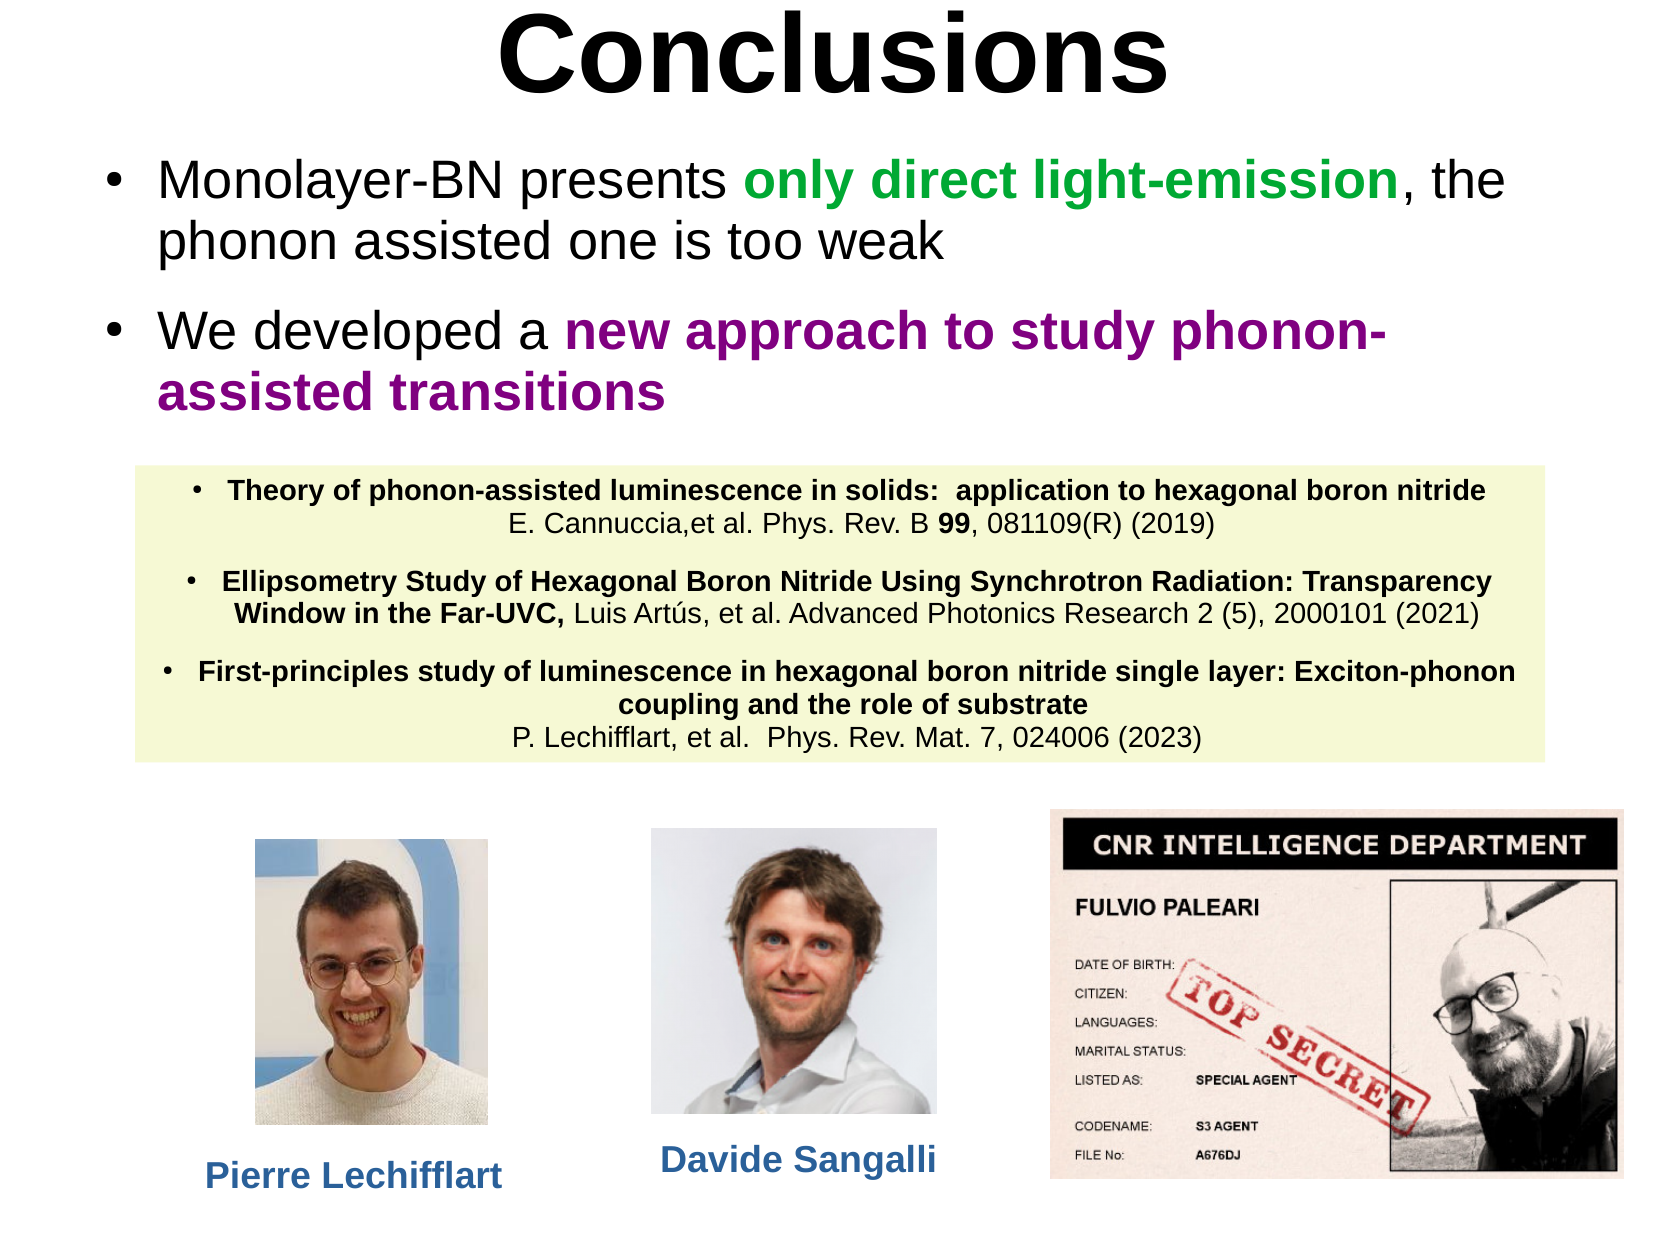

# Conclusions
Monolayer-BN presents only direct light-emission, the phonon assisted one is too weak
We developed a new approach to study phonon-assisted transitions
Theory of phonon-assisted luminescence in solids: application to hexagonal boron nitride
 E. Cannuccia,et al. Phys. Rev. B 99, 081109(R) (2019)
Ellipsometry Study of Hexagonal Boron Nitride Using Synchrotron Radiation: Transparency Window in the Far‐UVC, Luis Artús, et al. Advanced Photonics Research 2 (5), 2000101 (2021)
First-principles study of luminescence in hexagonal boron nitride single layer: Exciton-phonon coupling and the role of substrate
P. Lechifflart, et al. Phys. Rev. Mat. 7, 024006 (2023)
Davide Sangalli
Pierre Lechifflart